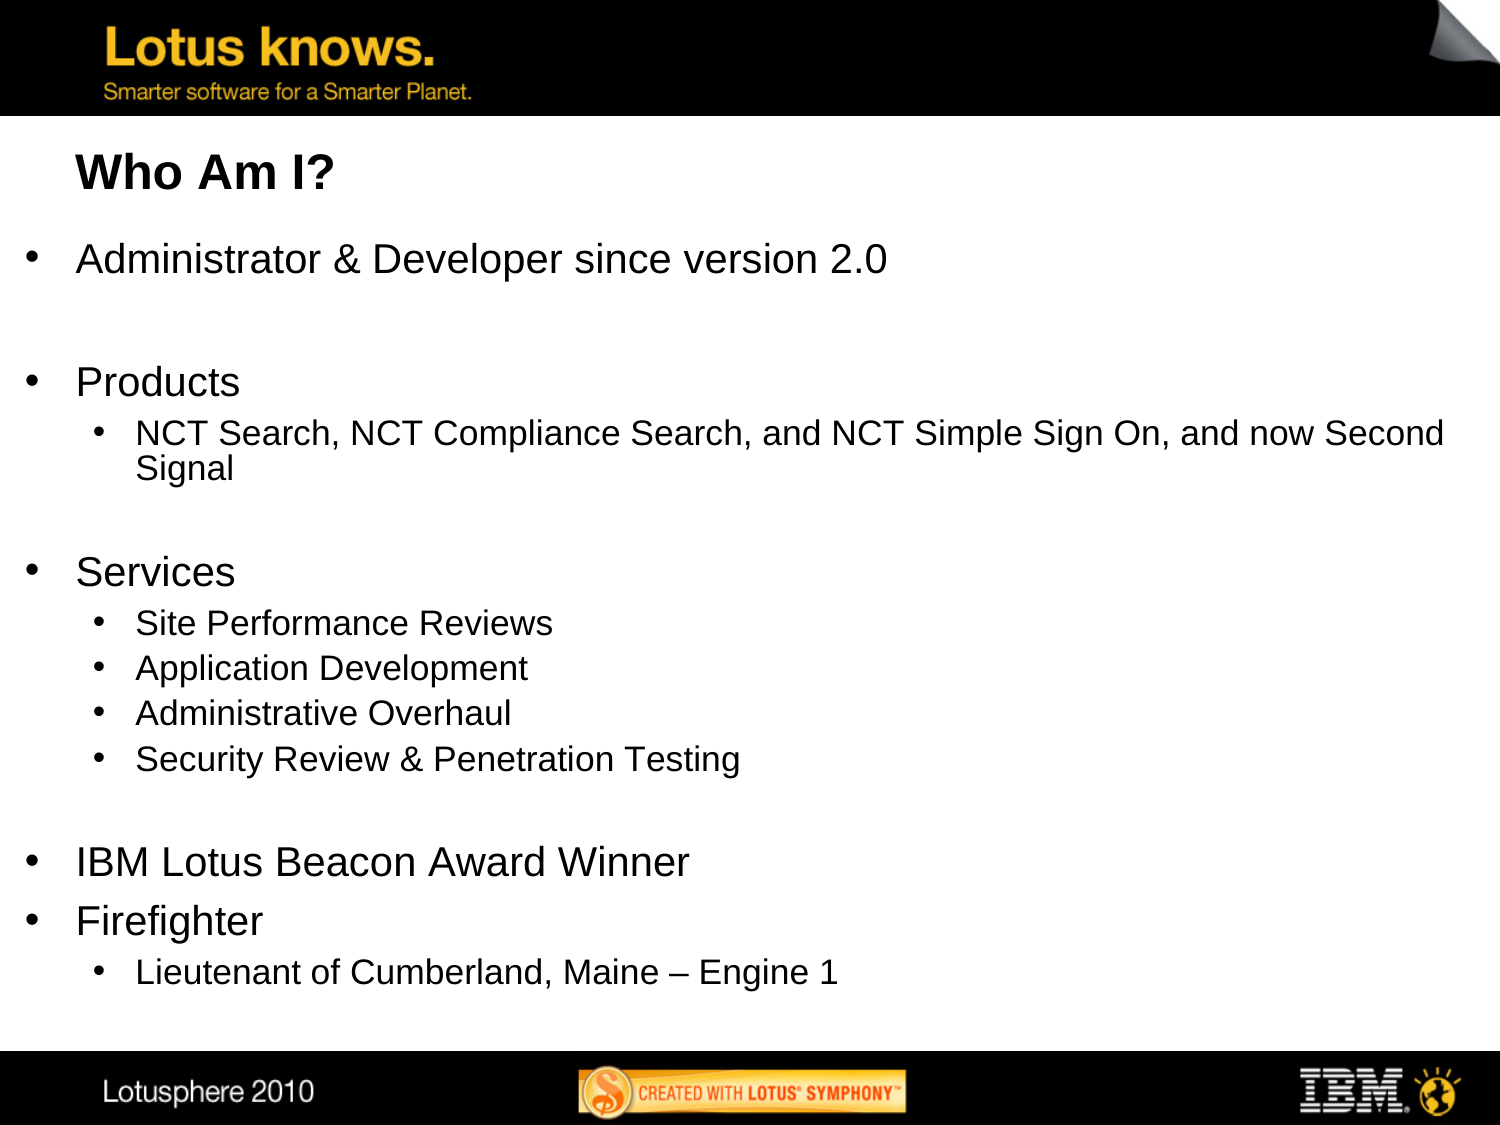

# Who Am I?
Administrator & Developer since version 2.0
Products
NCT Search, NCT Compliance Search, and NCT Simple Sign On, and now Second Signal
Services
Site Performance Reviews
Application Development
Administrative Overhaul
Security Review & Penetration Testing
IBM Lotus Beacon Award Winner
Firefighter
Lieutenant of Cumberland, Maine – Engine 1